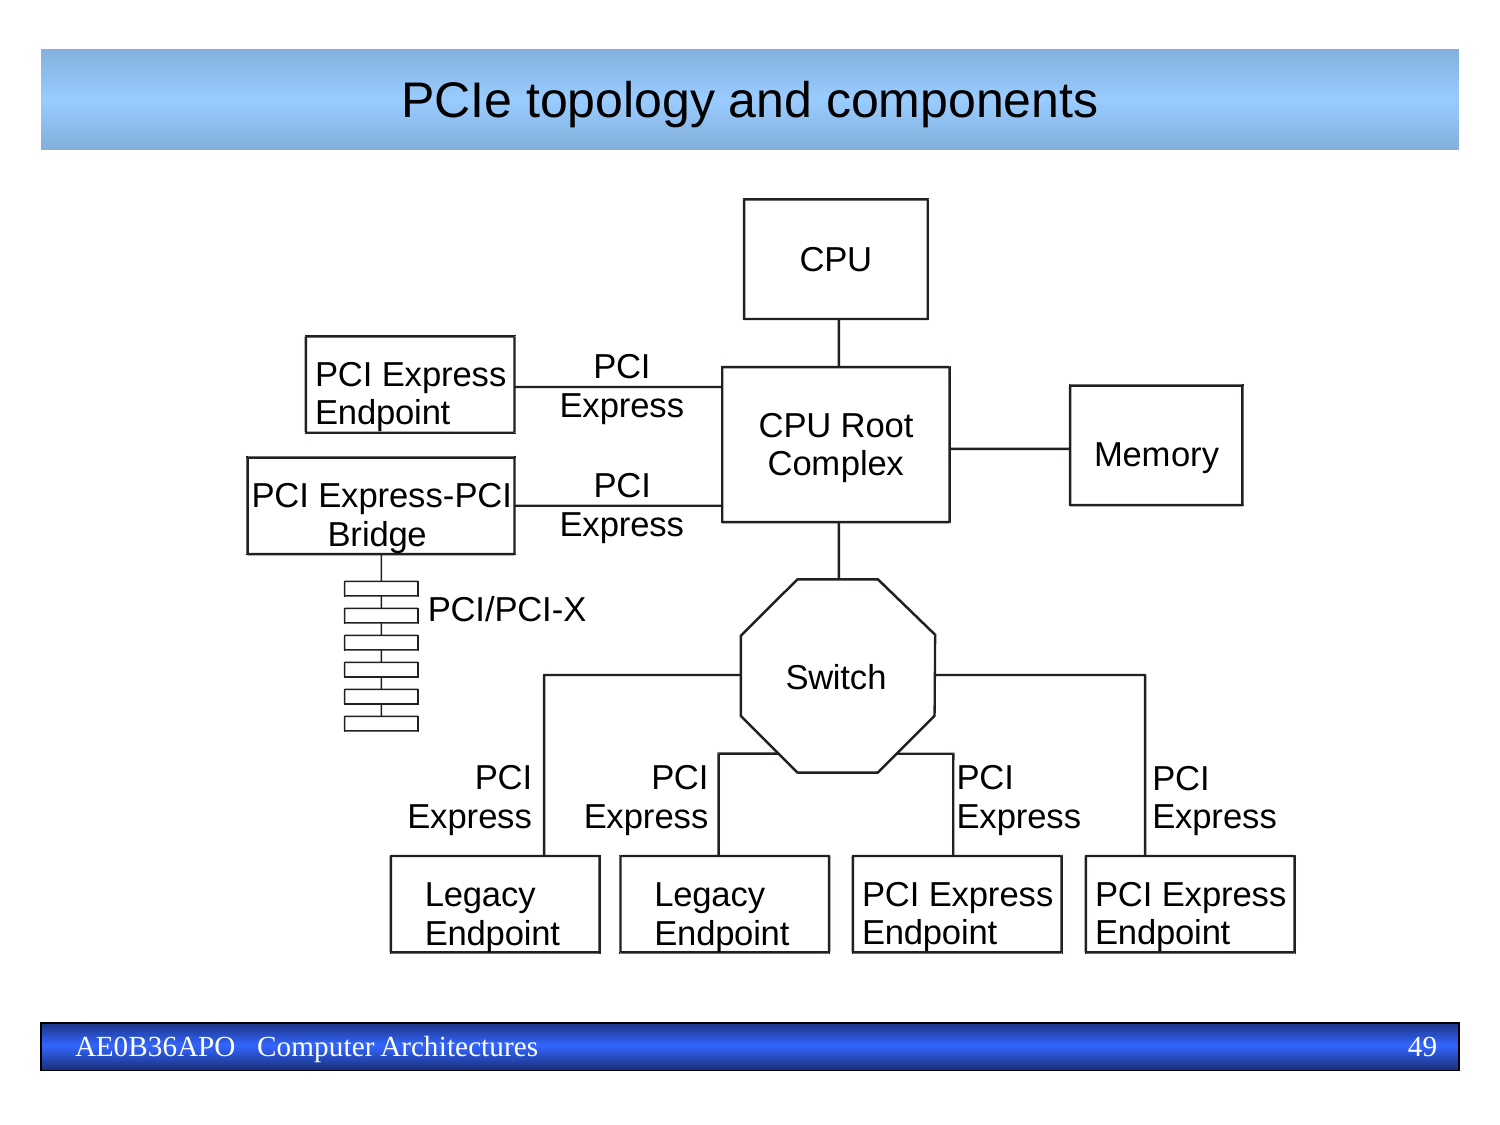

# PCIe topology and components
AE0B36APO Computer Architectures
49